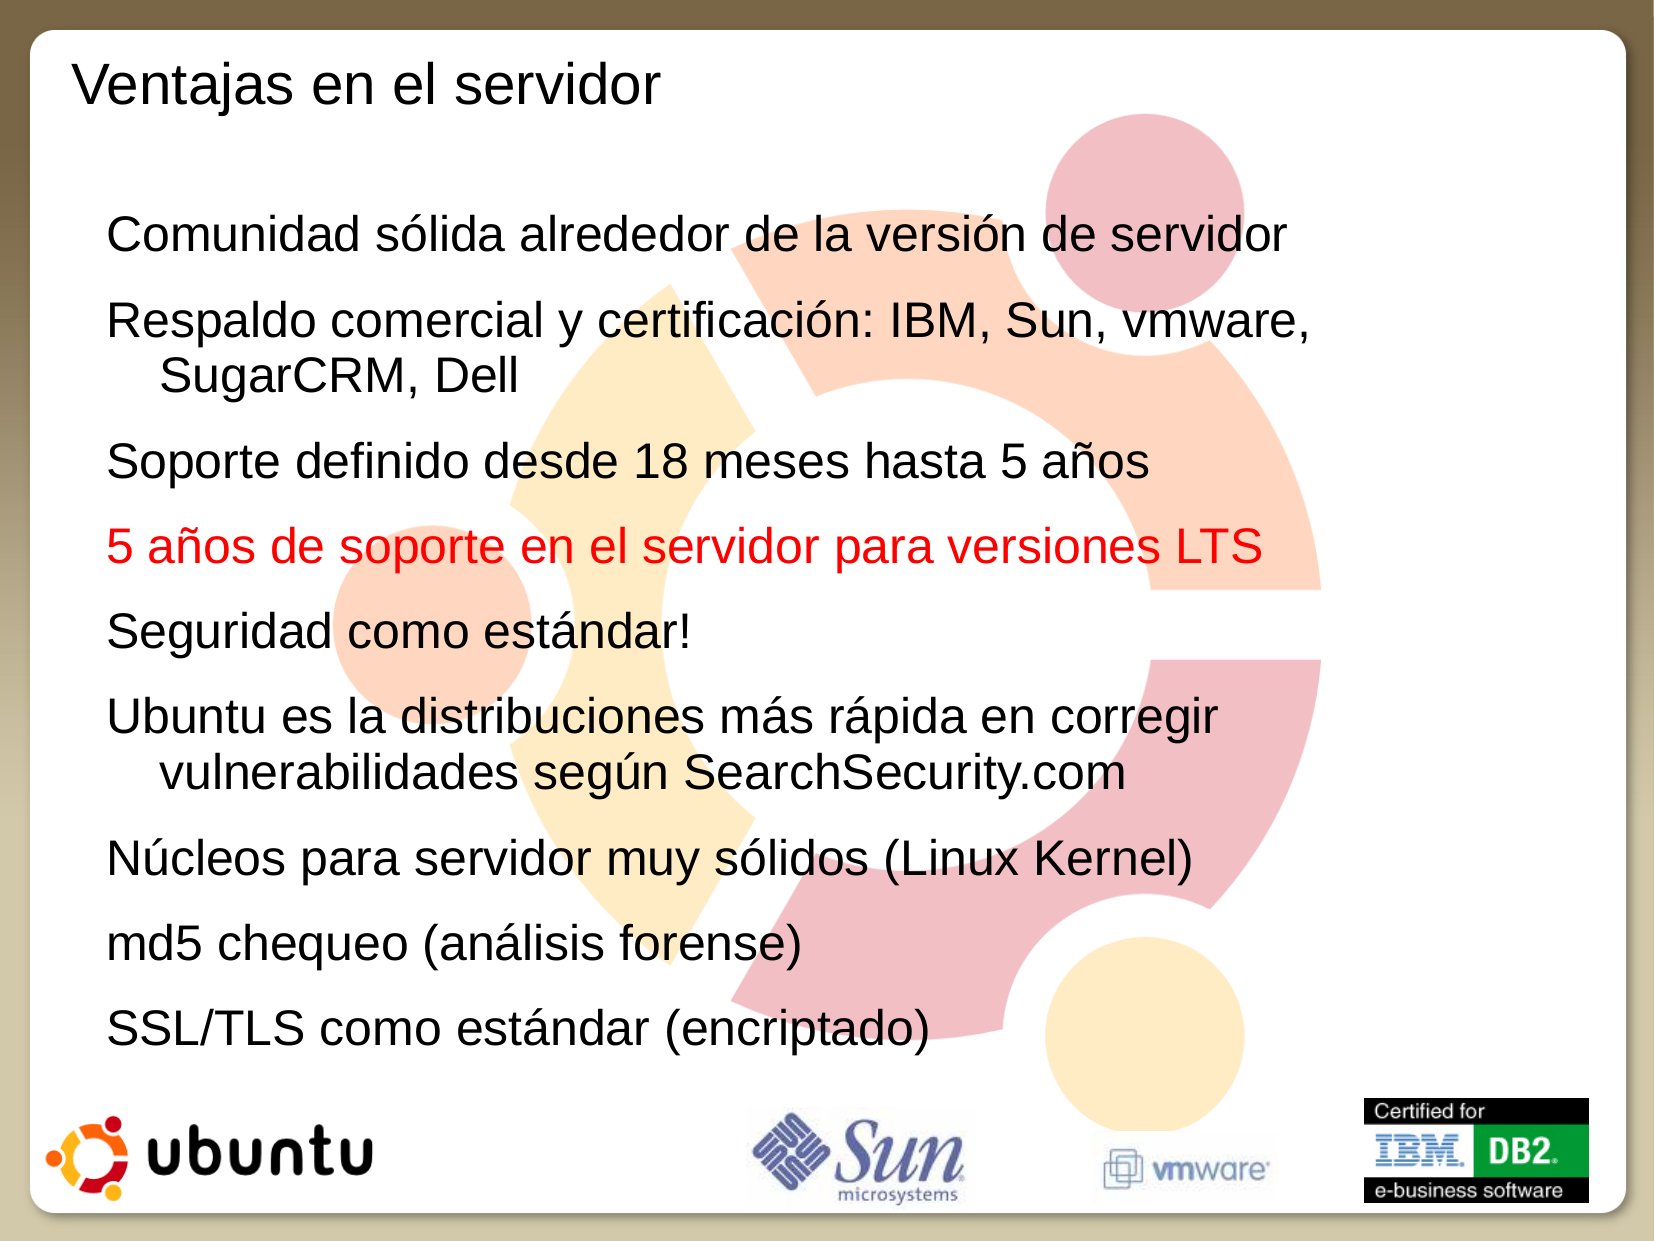

Ventajas en el servidor
# Comunidad sólida alrededor de la versión de servidor
Respaldo comercial y certificación: IBM, Sun, vmware, SugarCRM, Dell
Soporte definido desde 18 meses hasta 5 años
5 años de soporte en el servidor para versiones LTS
Seguridad como estándar!
Ubuntu es la distribuciones más rápida en corregir vulnerabilidades según SearchSecurity.com
Núcleos para servidor muy sólidos (Linux Kernel)
md5 chequeo (análisis forense)
SSL/TLS como estándar (encriptado)